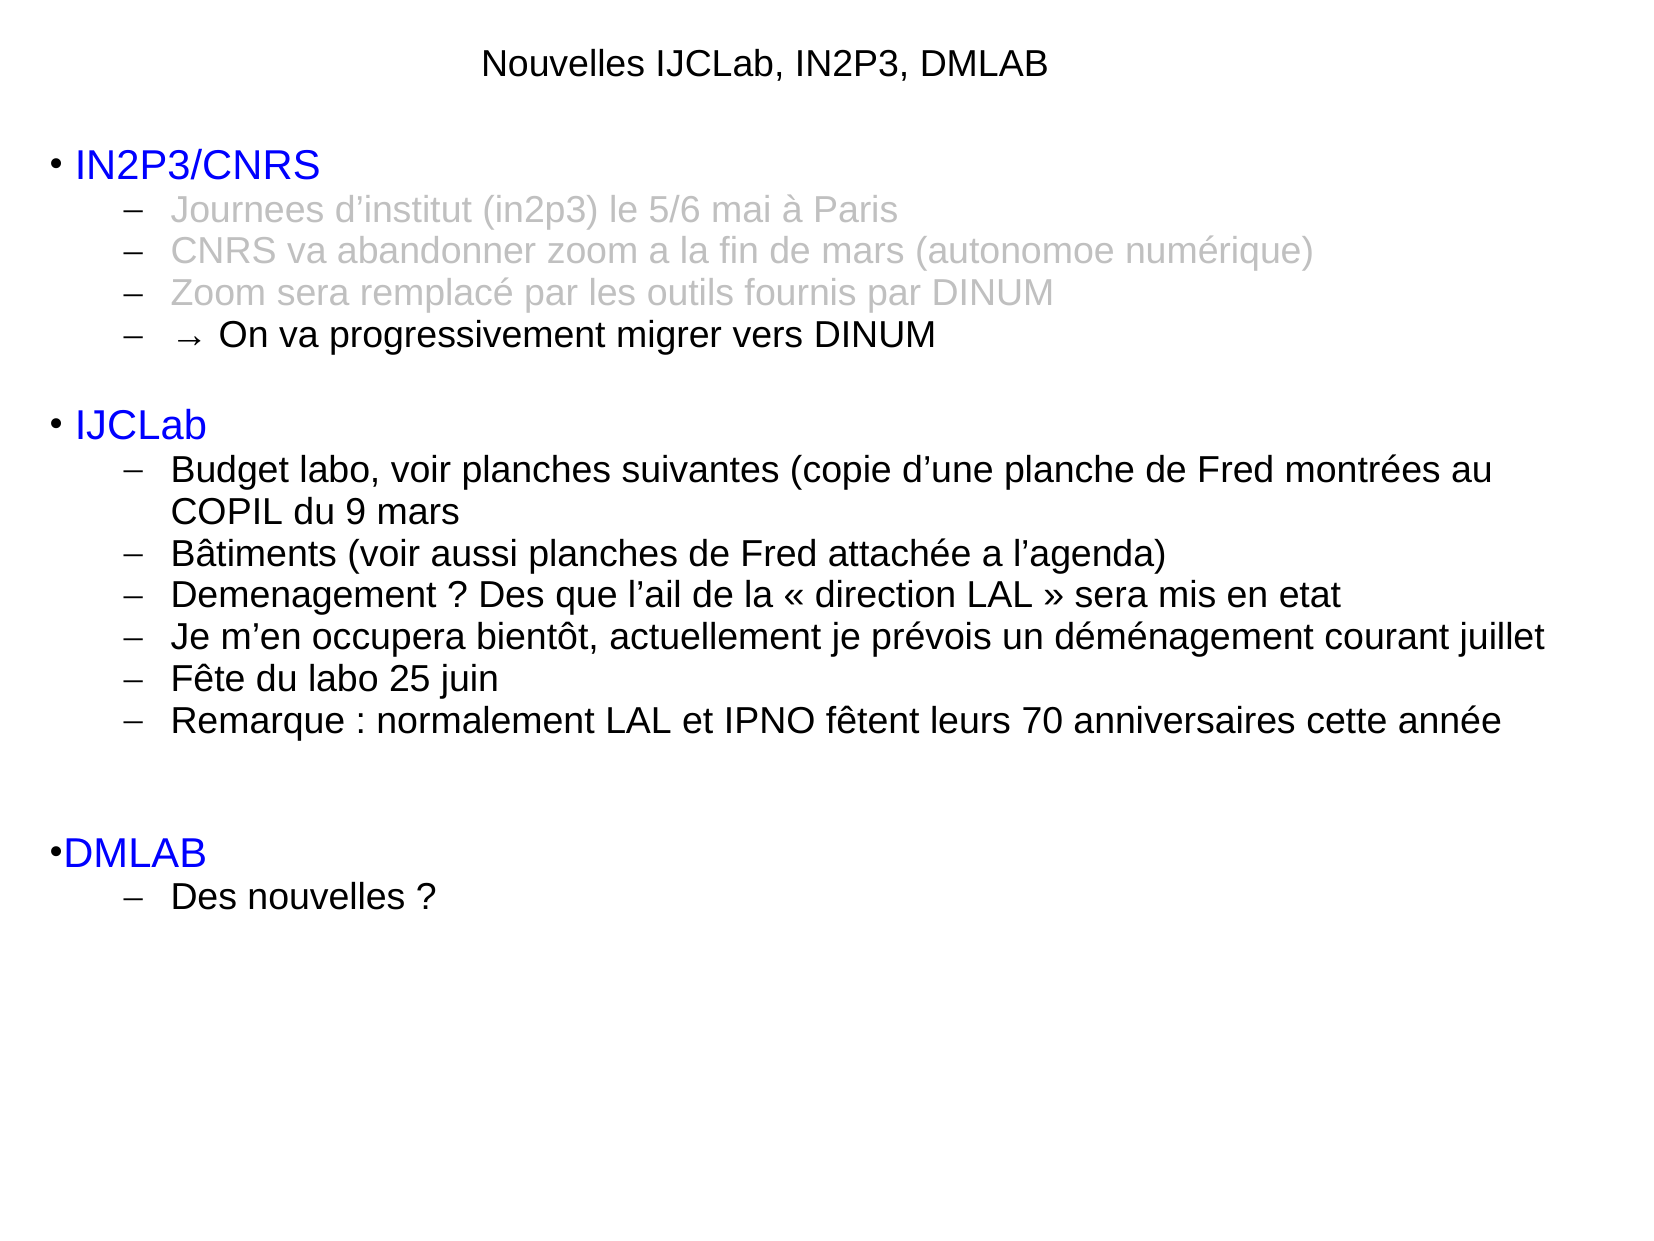

Nouvelles IJCLab, IN2P3, DMLAB
 IN2P3/CNRS
Journees d’institut (in2p3) le 5/6 mai à Paris
CNRS va abandonner zoom a la fin de mars (autonomoe numérique)
Zoom sera remplacé par les outils fournis par DINUM
→ On va progressivement migrer vers DINUM
 IJCLab
Budget labo, voir planches suivantes (copie d’une planche de Fred montrées au
COPIL du 9 mars
Bâtiments (voir aussi planches de Fred attachée a l’agenda)
Demenagement ? Des que l’ail de la « direction LAL » sera mis en etat
Je m’en occupera bientôt, actuellement je prévois un déménagement courant juillet
Fête du labo 25 juin
Remarque : normalement LAL et IPNO fêtent leurs 70 anniversaires cette année
DMLAB
Des nouvelles ?